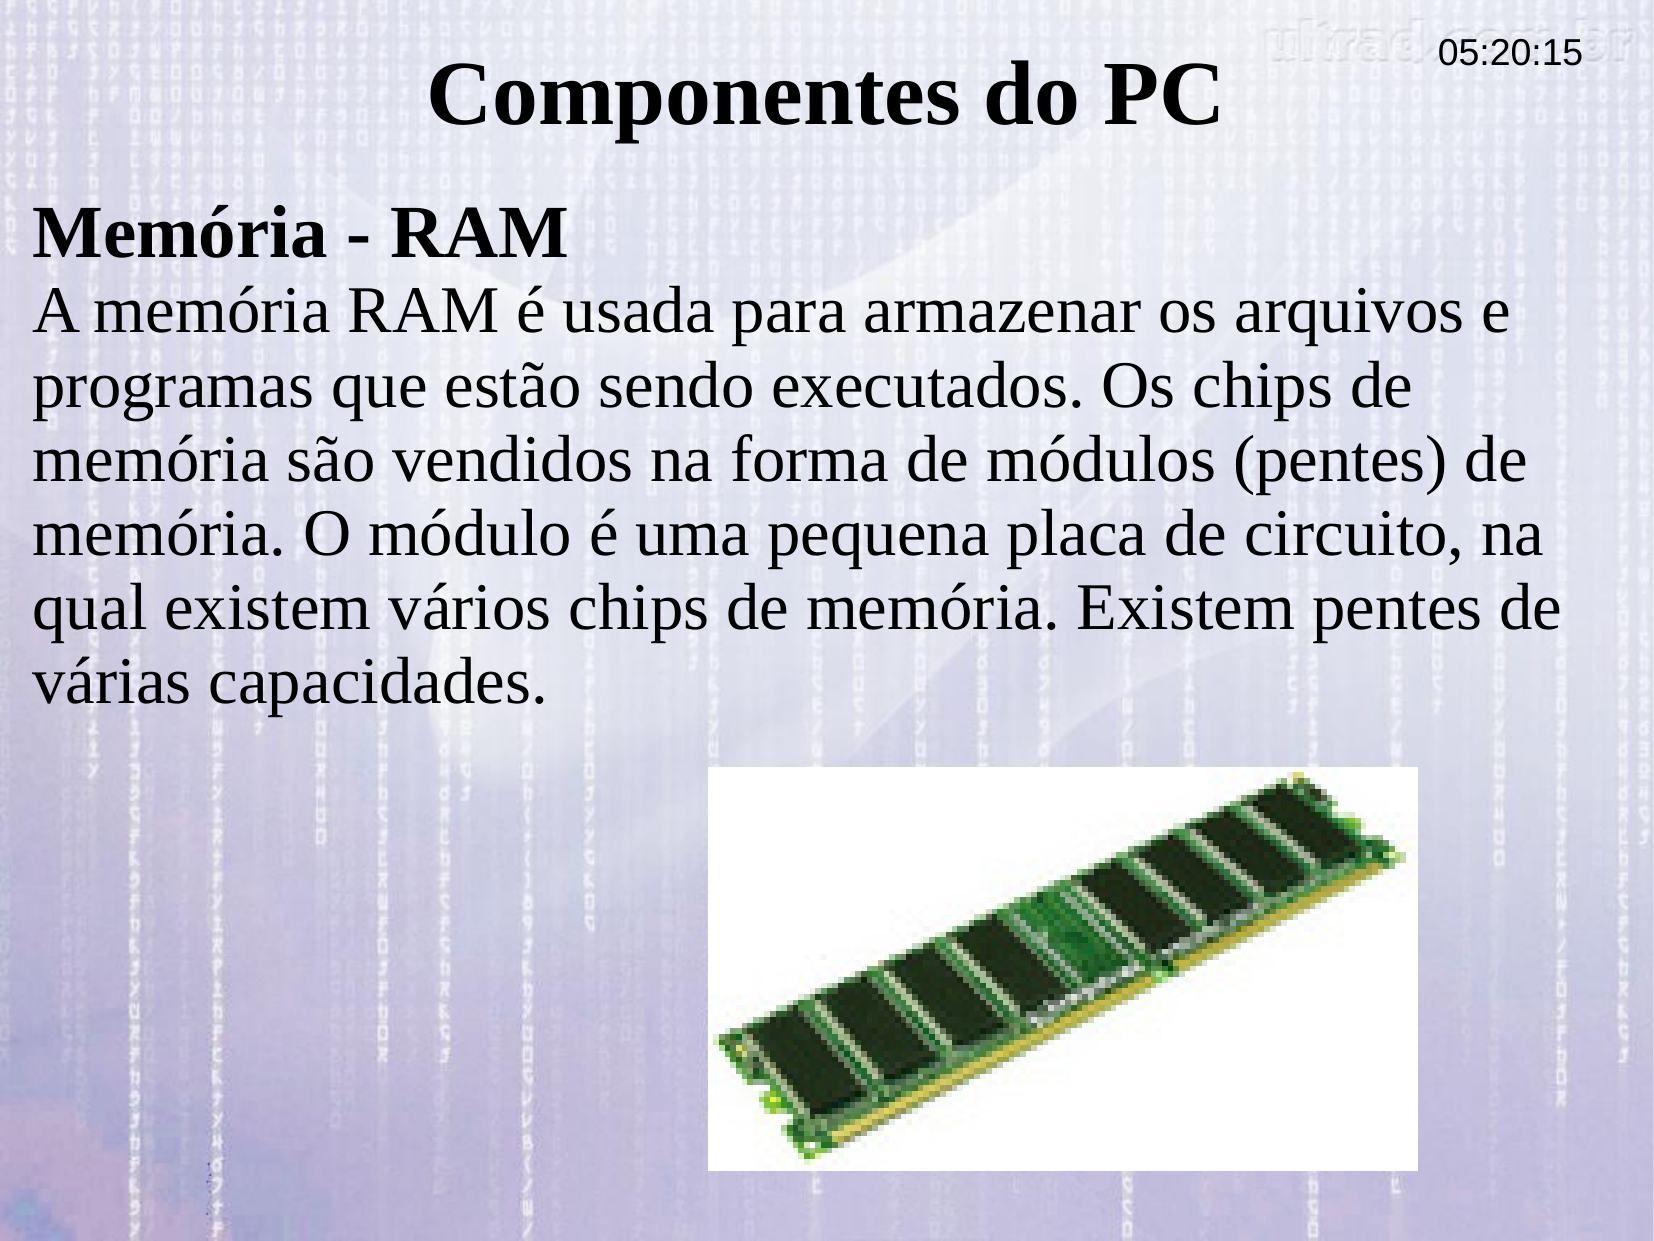

01:59:08
Componentes do PC
Memória - RAM
A memória RAM é usada para armazenar os arquivos e programas que estão sendo executados. Os chips de memória são vendidos na forma de módulos (pentes) de memória. O módulo é uma pequena placa de circuito, na qual existem vários chips de memória. Existem pentes de várias capacidades.